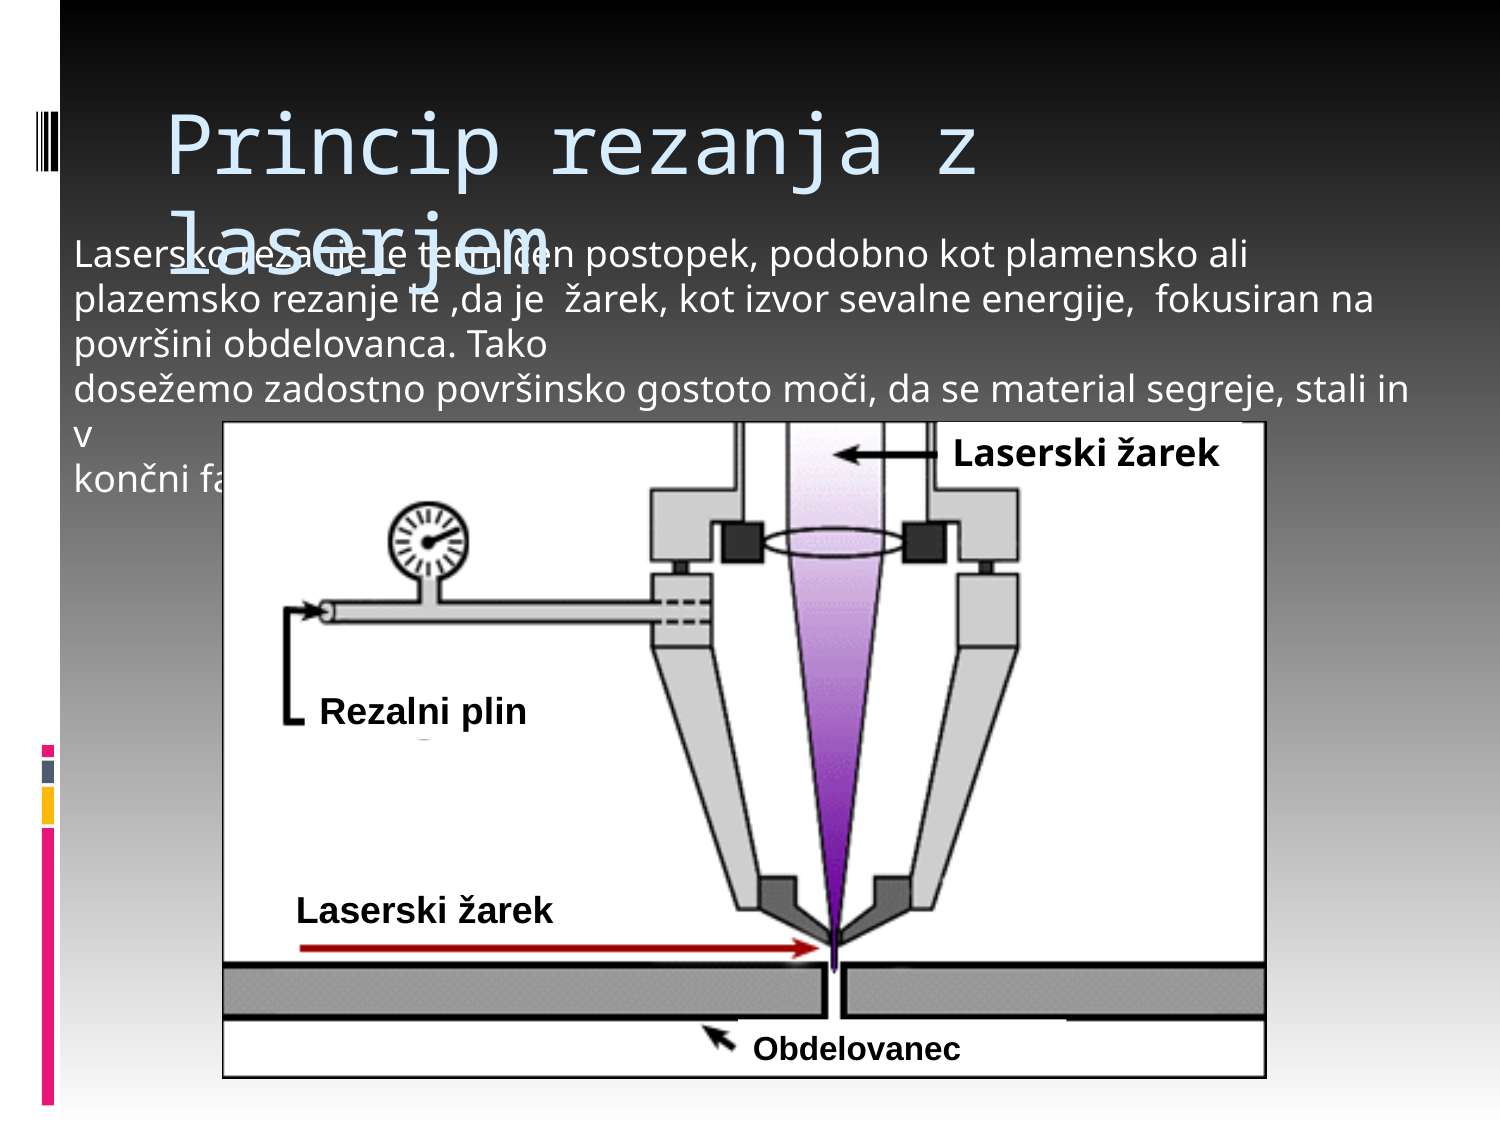

# Princip rezanja z laserjem
Lasersko rezanje je termičen postopek, podobno kot plamensko ali plazemsko rezanje le ,da je žarek, kot izvor sevalne energije, fokusiran na površini obdelovanca. Tako
dosežemo zadostno površinsko gostoto moči, da se material segreje, stali in v
končni fazi upari.
Laserski žarek
Rezalni plin
Laserski žarek
Obdelovanec